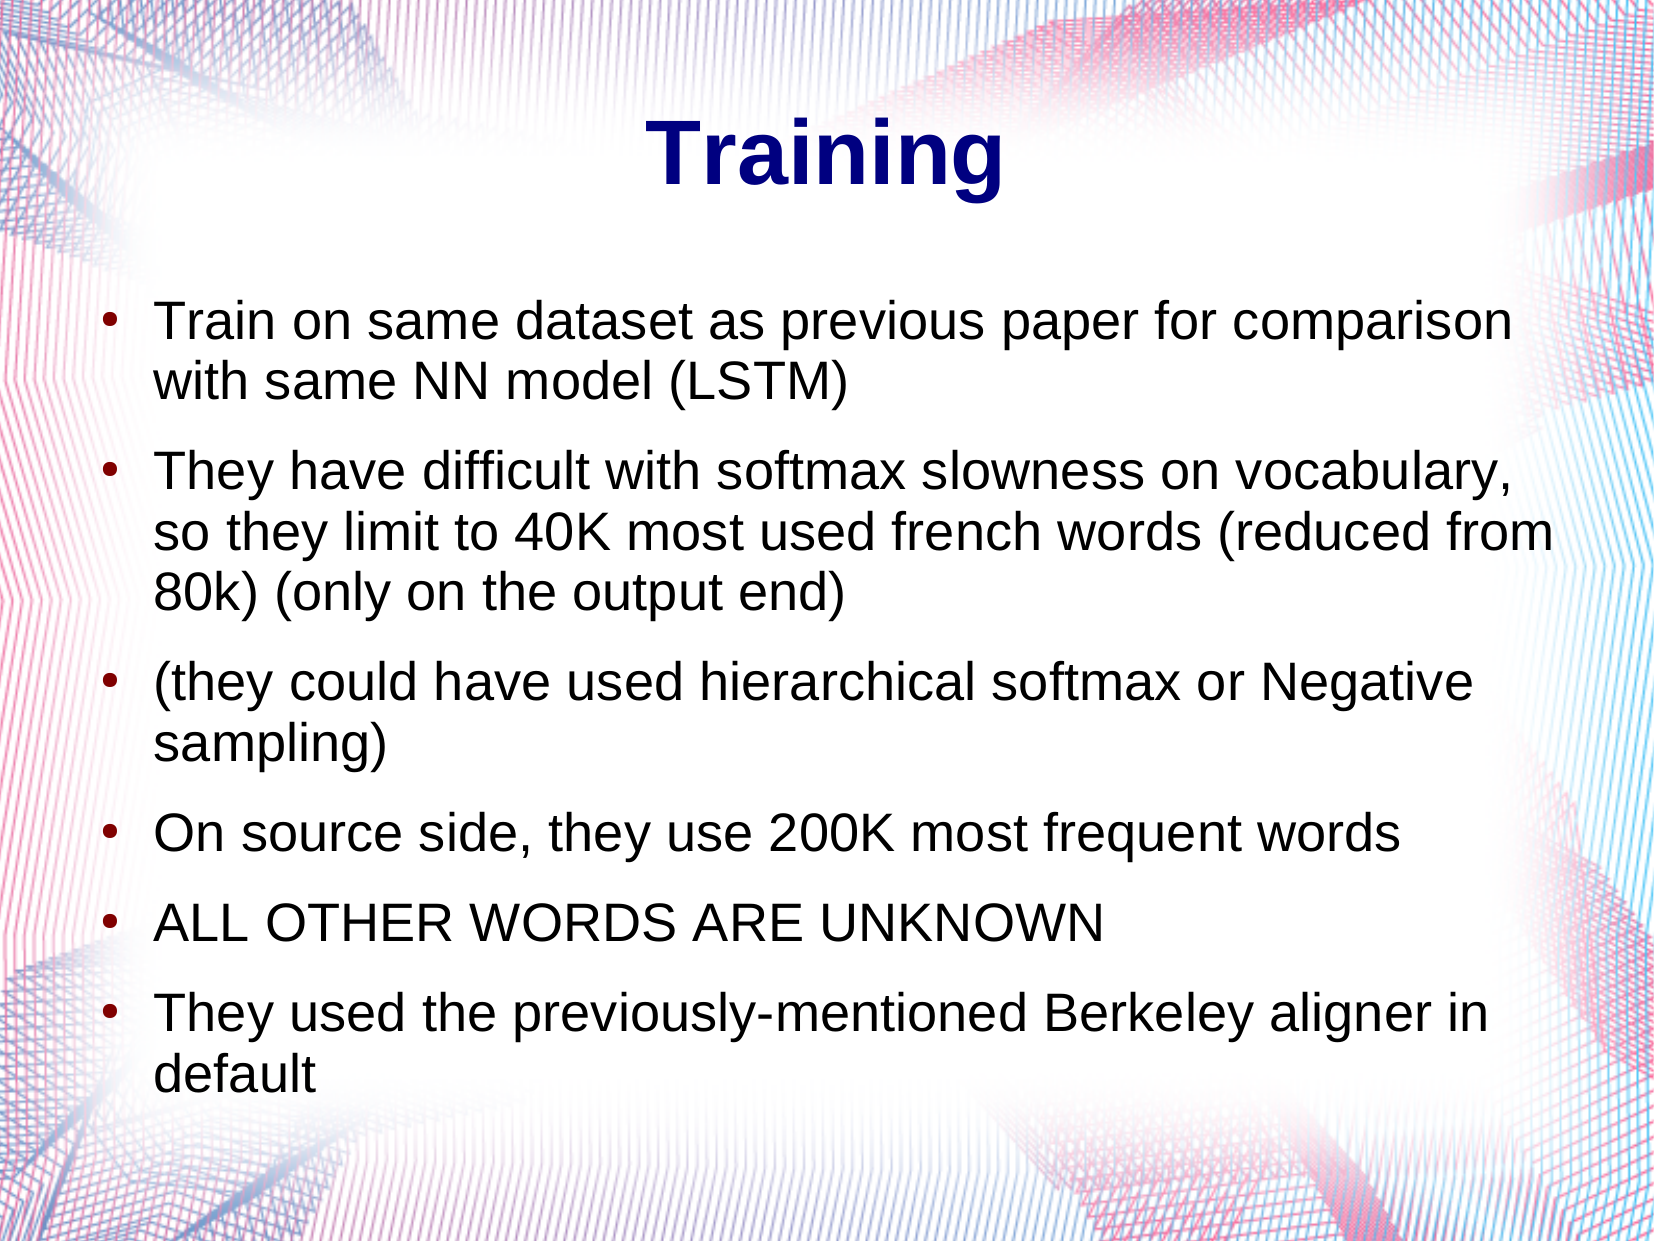

# Training
Train on same dataset as previous paper for comparison with same NN model (LSTM)
They have difficult with softmax slowness on vocabulary, so they limit to 40K most used french words (reduced from 80k) (only on the output end)
(they could have used hierarchical softmax or Negative sampling)
On source side, they use 200K most frequent words
ALL OTHER WORDS ARE UNKNOWN
They used the previously-mentioned Berkeley aligner in default